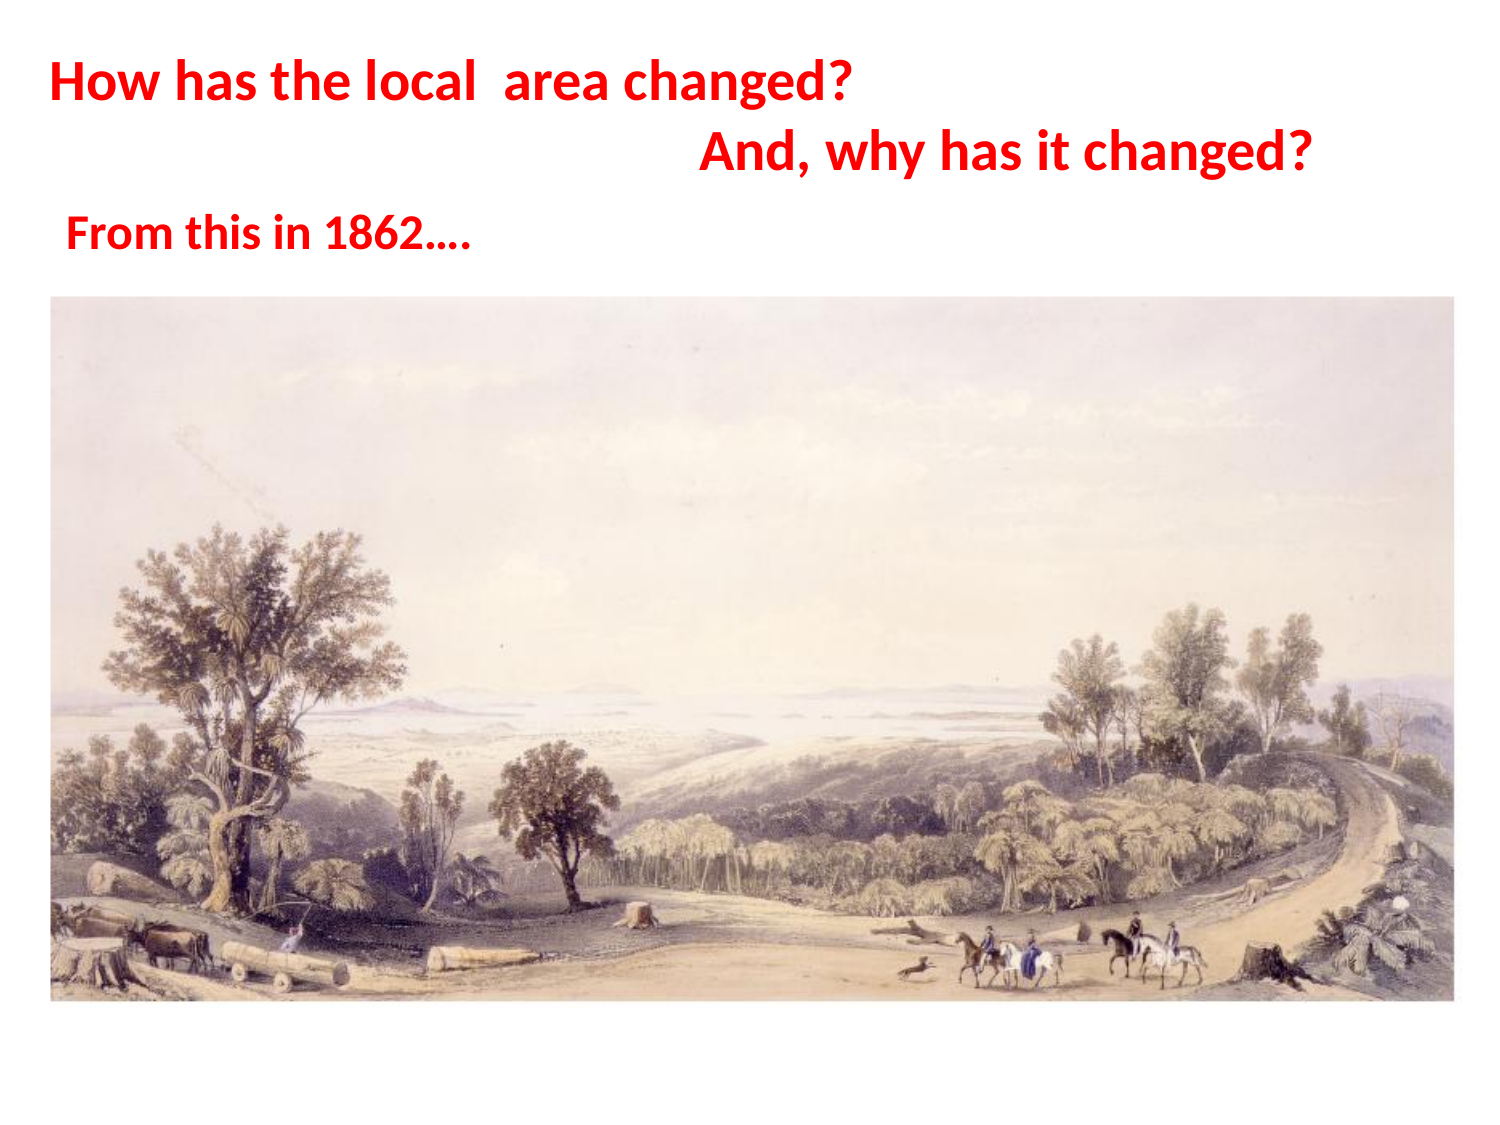

How has the local area changed?
 And, why has it changed?
# From this in 1862….